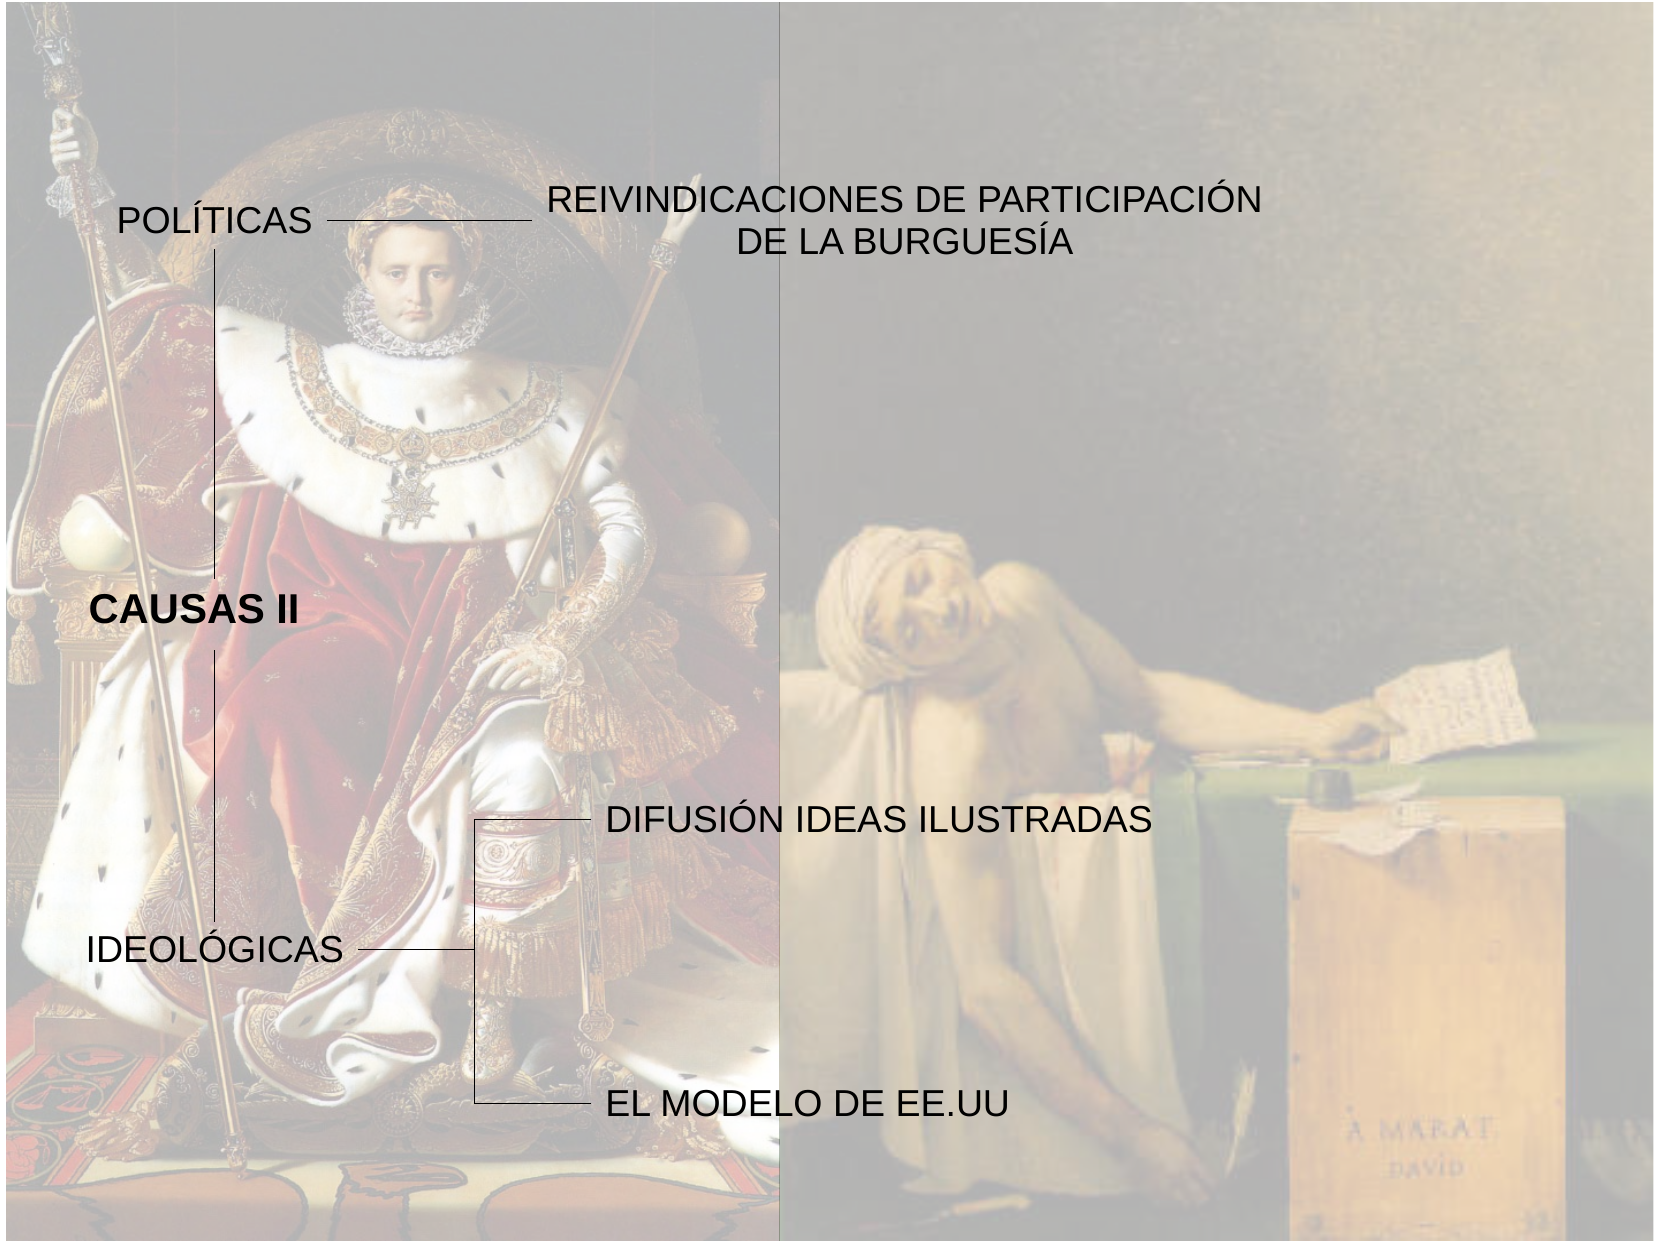

REIVINDICACIONES DE PARTICIPACIÓN
DE LA BURGUESÍA
POLÍTICAS
CAUSAS II
DIFUSIÓN IDEAS ILUSTRADAS
IDEOLÓGICAS
EL MODELO DE EE.UU